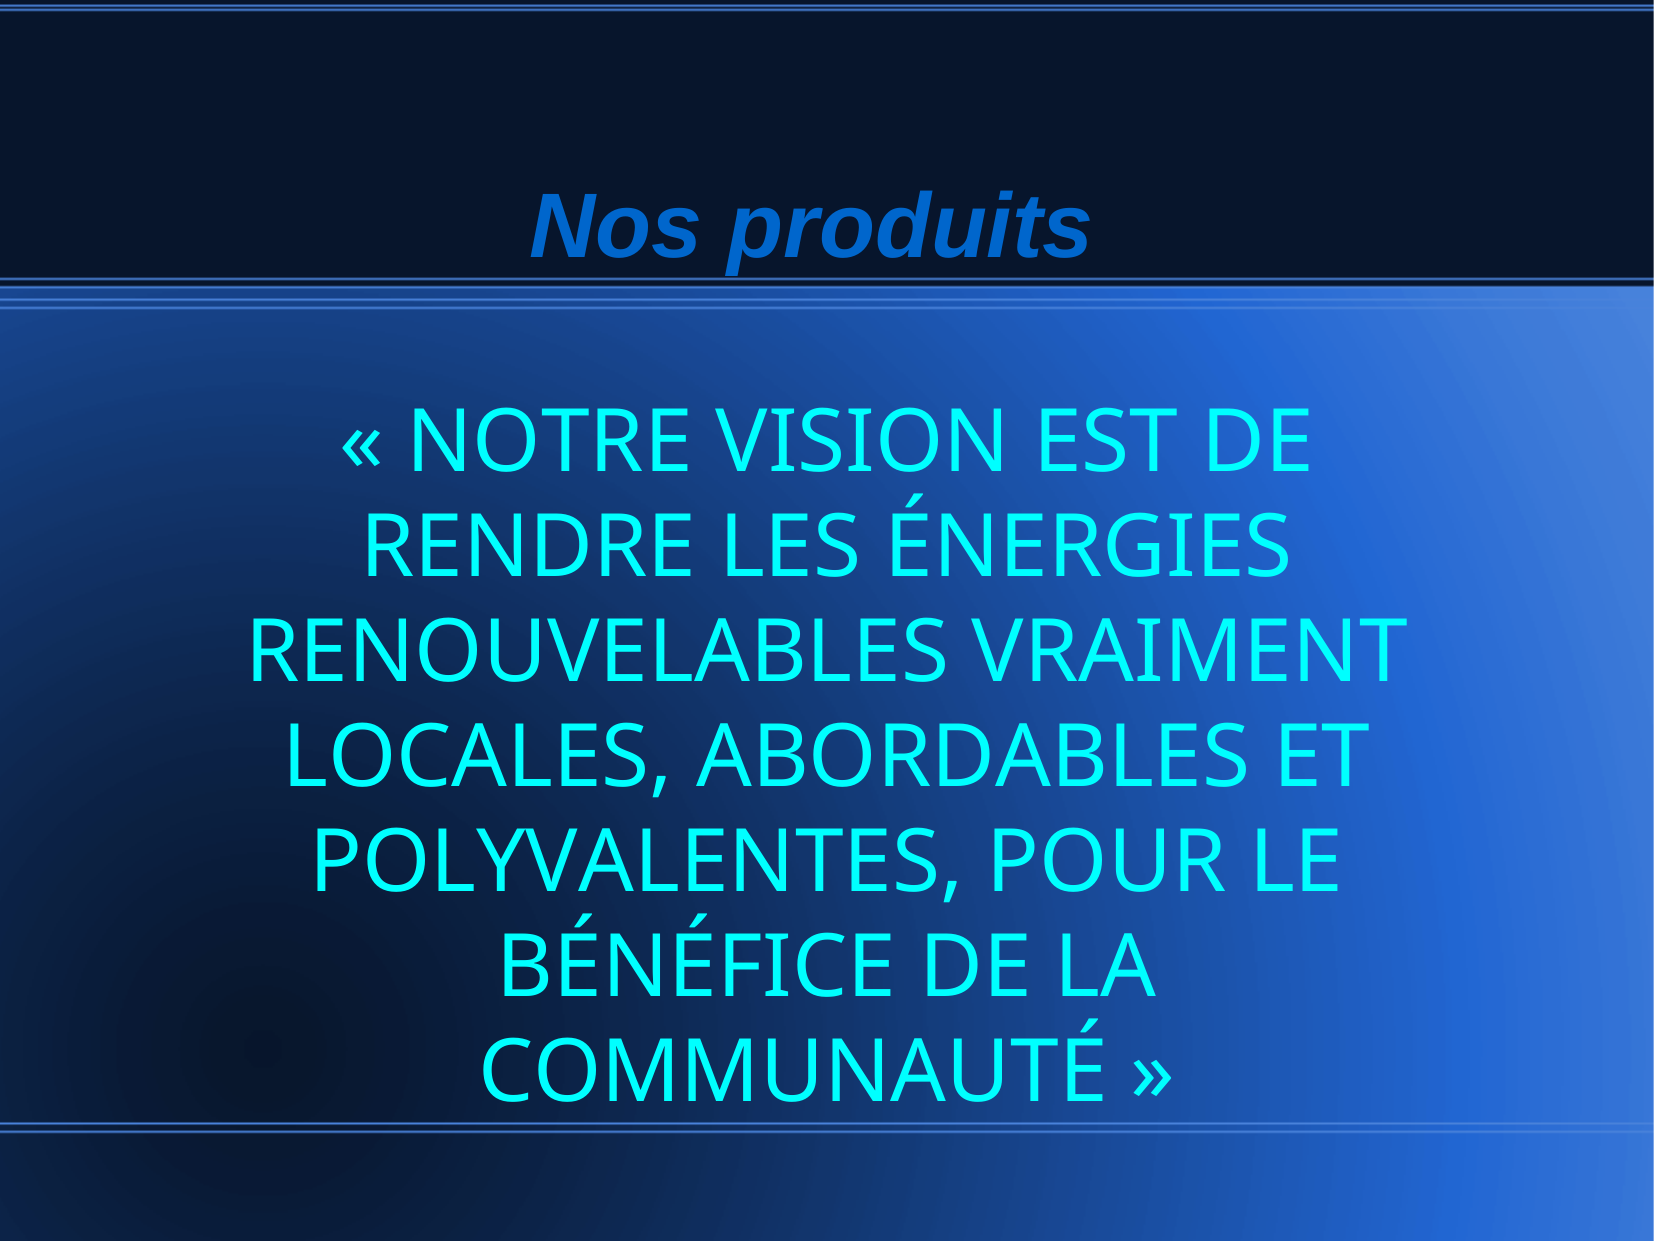

# Nos produits
« NOTRE VISION EST DE RENDRE LES ÉNERGIES RENOUVELABLES VRAIMENT LOCALES, ABORDABLES ET POLYVALENTES, POUR LE BÉNÉFICE DE LA COMMUNAUTÉ »